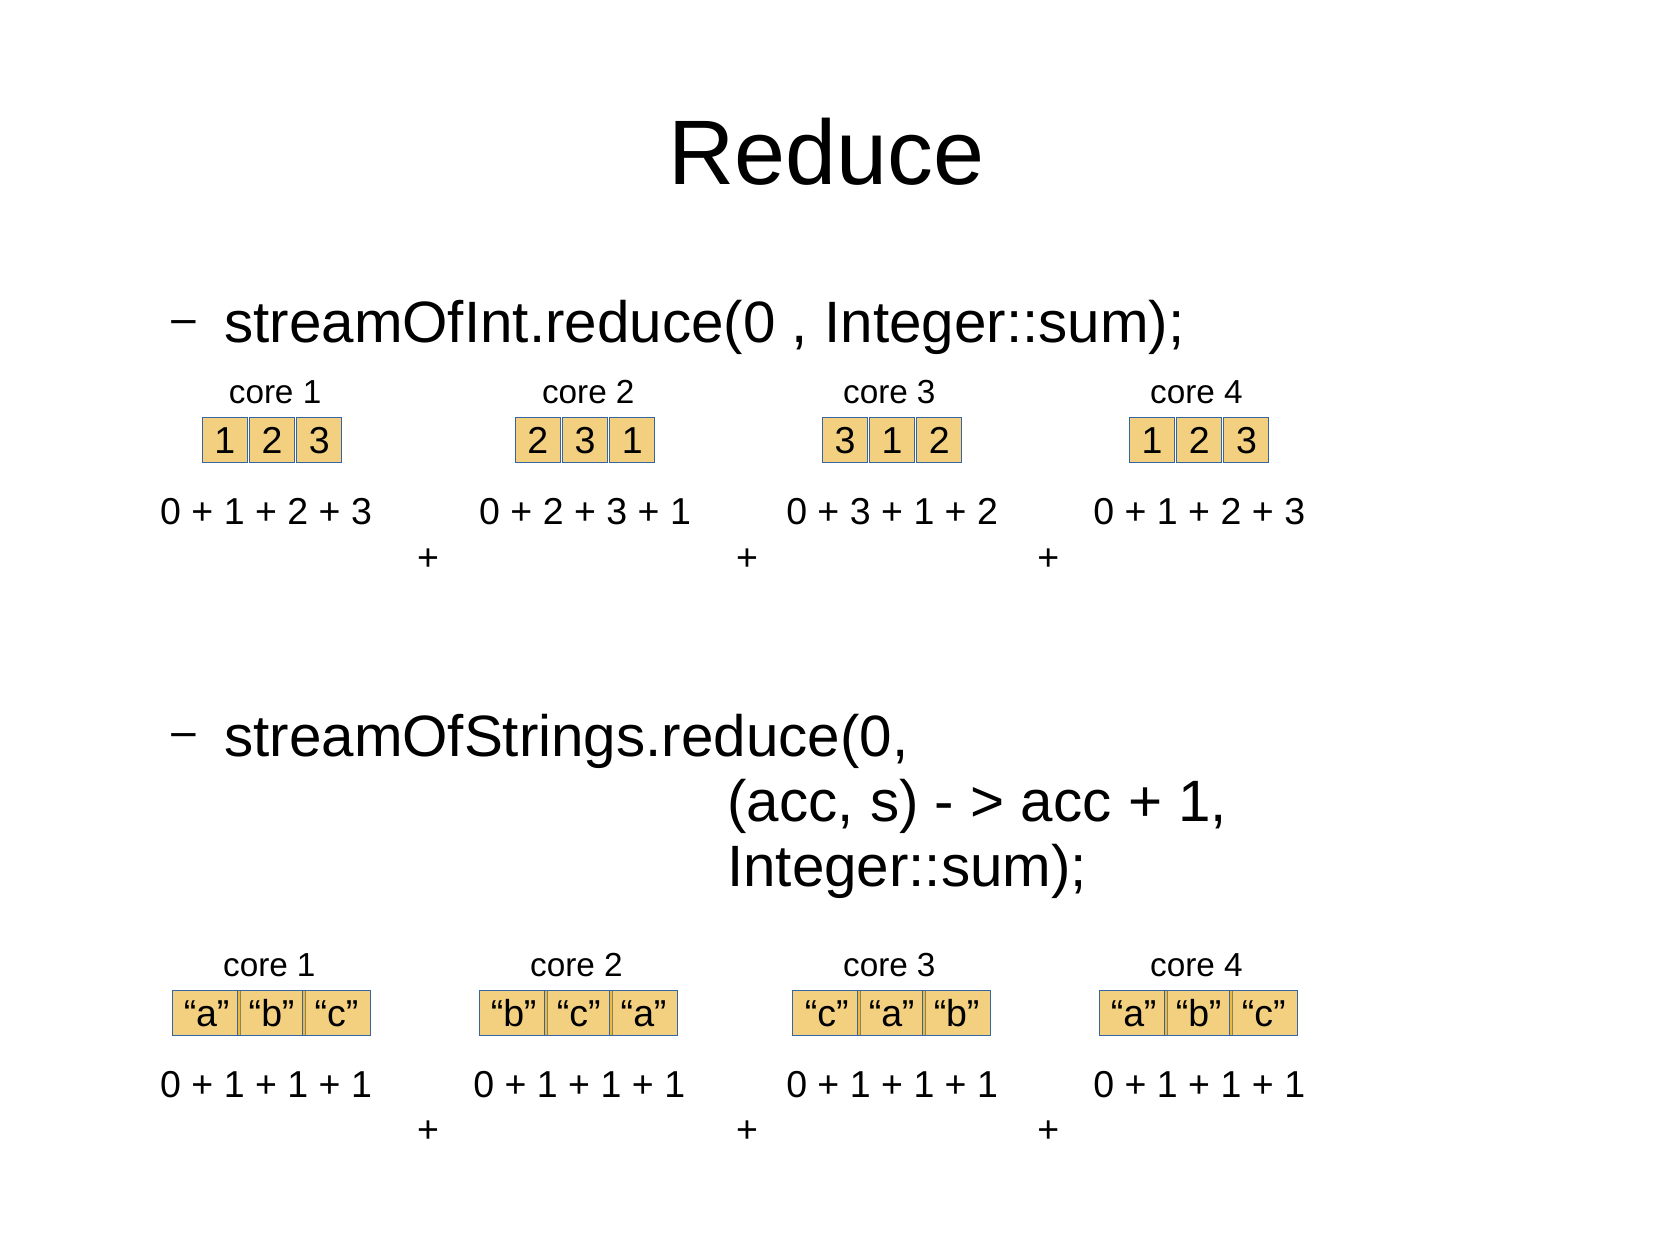

# Reduce
streamOfInt.reduce(0 , Integer::sum);
streamOfStrings.reduce(0,
 (acc, s) - > acc + 1,
 Integer::sum);
core 1
core 2
core 3
core 4
1
2
3
2
3
1
3
1
2
1
2
3
0 + 1 + 2 + 3
0 + 2 + 3 + 1
0 + 3 + 1 + 2
0 + 1 + 2 + 3
+
+
+
core 1
core 2
core 3
core 4
“a”
“b”
“c”
“b”
“c”
“a”
“c”
“a”
“b”
“a”
“b”
“c”
0 + 1 + 1 + 1
0 + 1 + 1 + 1
0 + 1 + 1 + 1
0 + 1 + 1 + 1
+
+
+